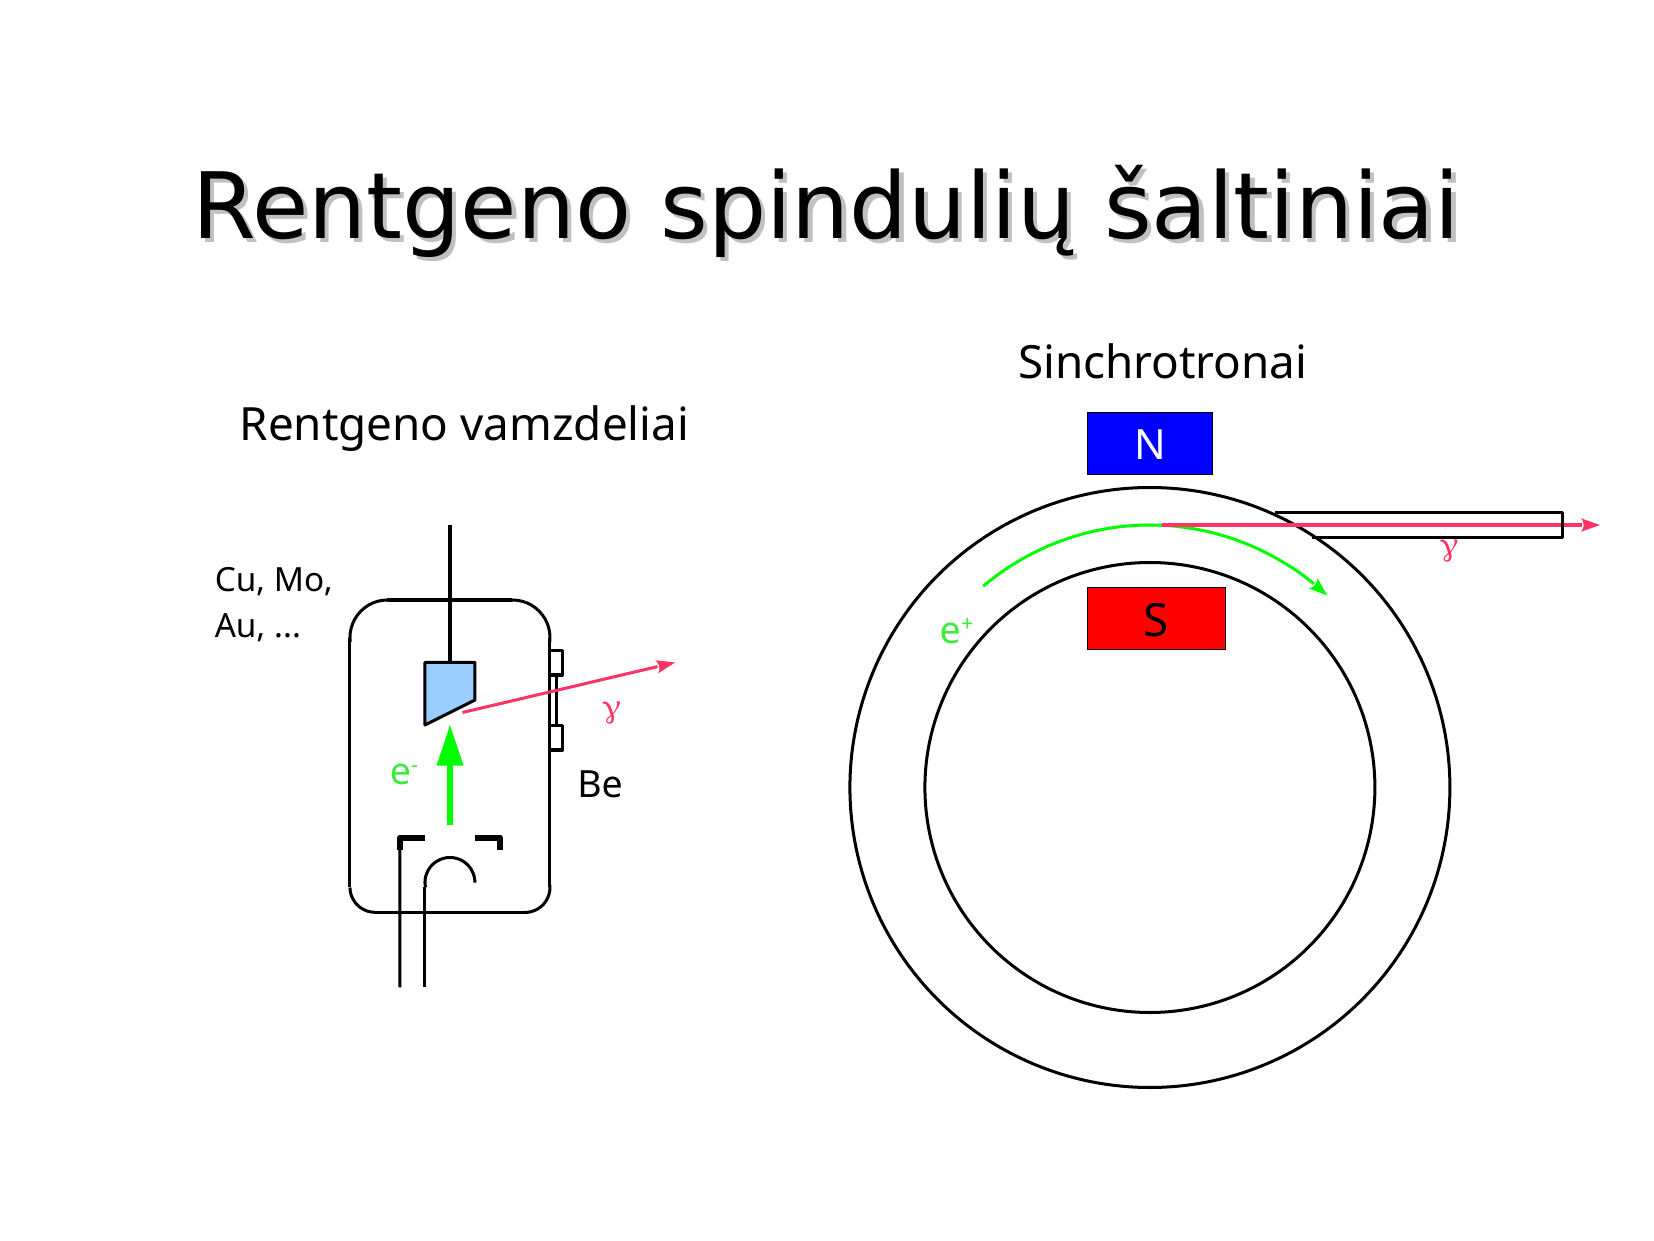

# Rentgeno spindulių šaltiniai
Sinchrotronai
Rentgeno vamzdeliai
N

Cu, Mo, Au, ...
S
e+

e-
Be